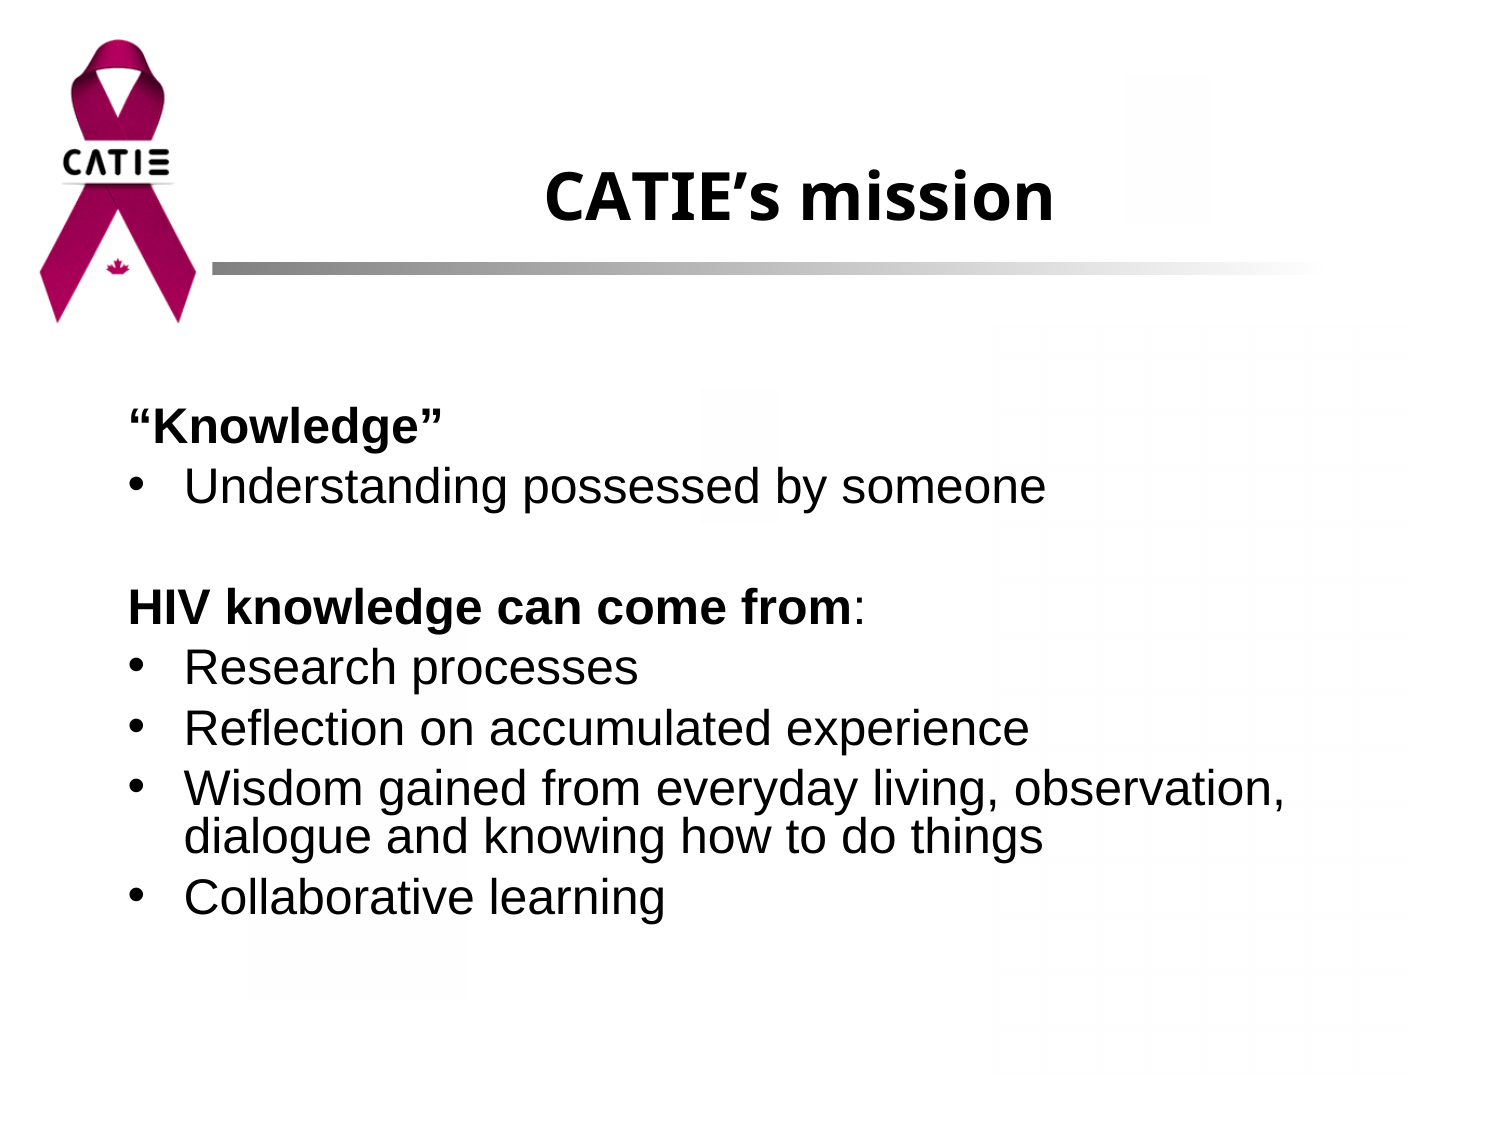

# CATIE’s mission
“Knowledge”
Understanding possessed by someone
HIV knowledge can come from:
Research processes
Reflection on accumulated experience
Wisdom gained from everyday living, observation, dialogue and knowing how to do things
Collaborative learning